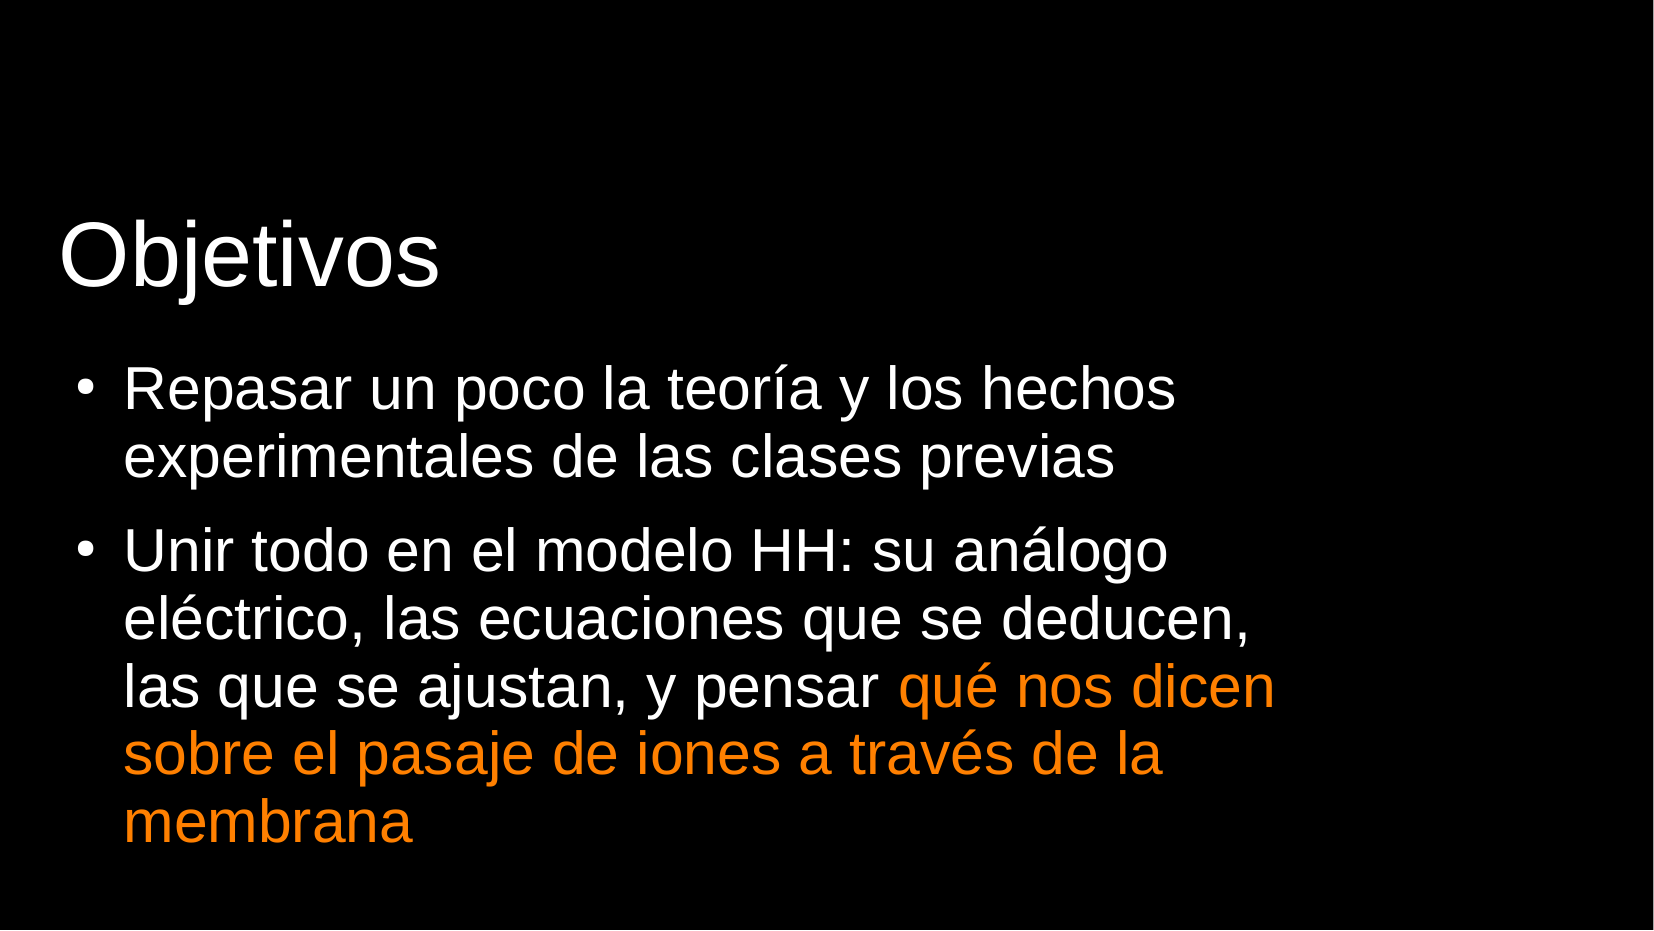

Objetivos
# Repasar un poco la teoría y los hechos experimentales de las clases previas
Unir todo en el modelo HH: su análogo eléctrico, las ecuaciones que se deducen, las que se ajustan, y pensar qué nos dicen sobre el pasaje de iones a través de la membrana